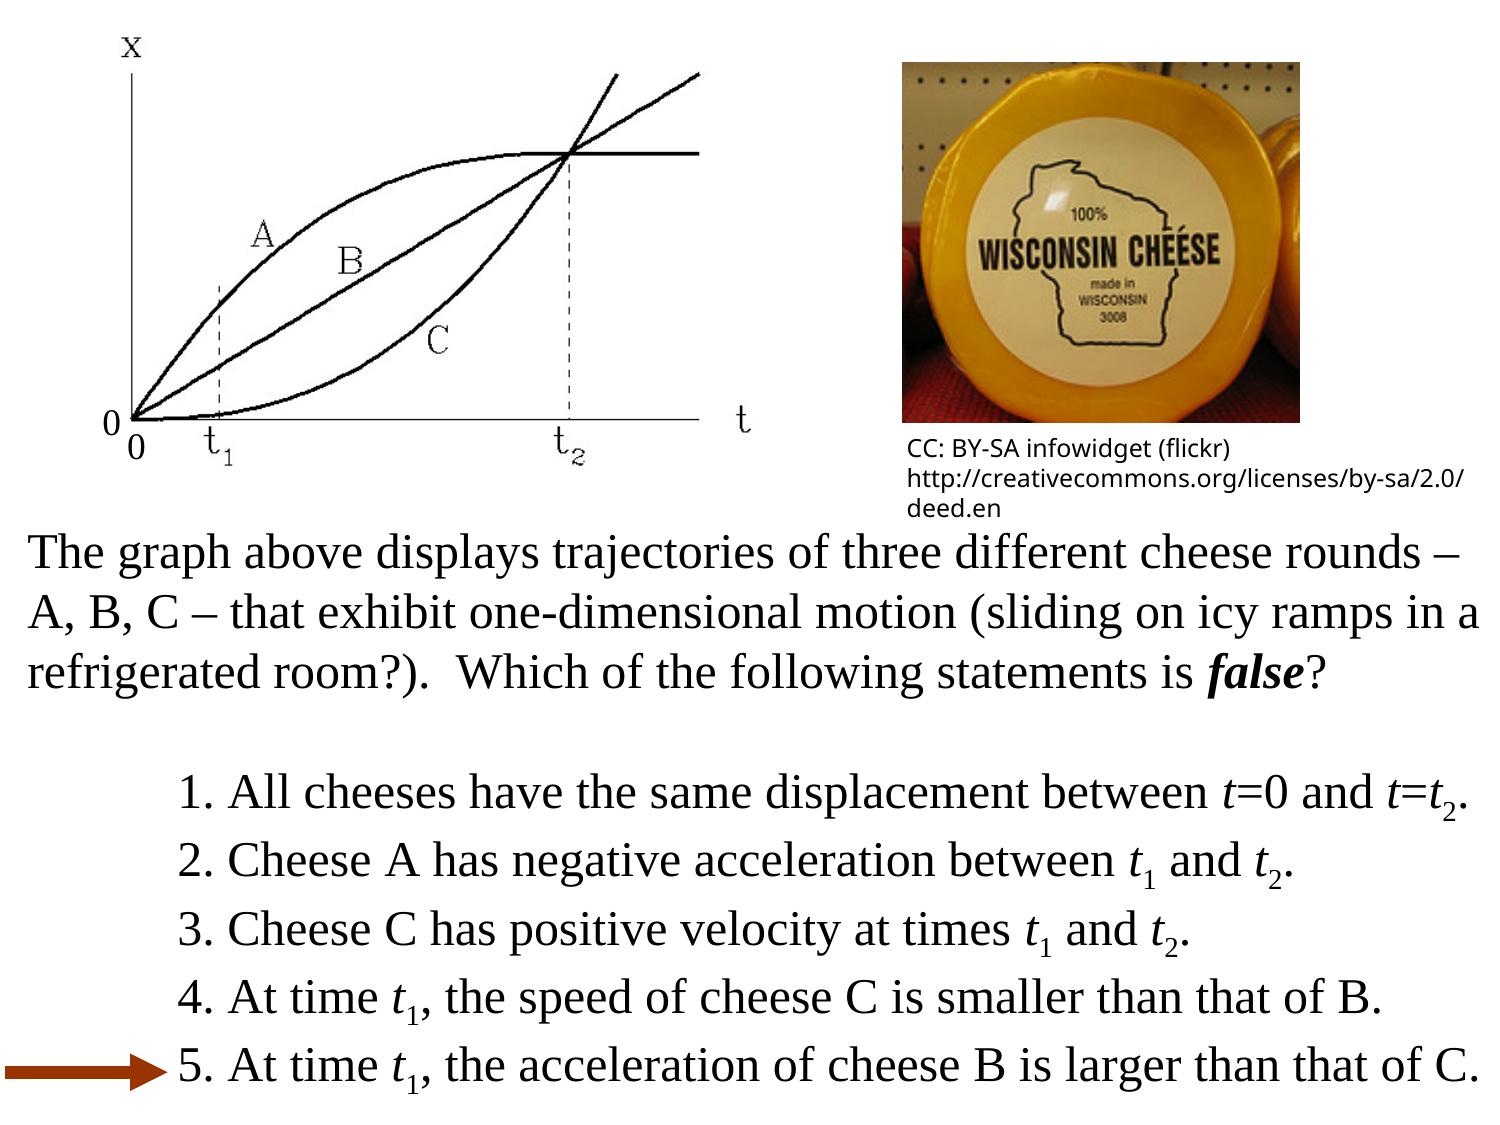

0
0
CC: BY-SA infowidget (flickr)
http://creativecommons.org/licenses/by-sa/2.0/deed.en
The graph above displays trajectories of three different cheese rounds – A, B, C – that exhibit one-dimensional motion (sliding on icy ramps in a refrigerated room?). Which of the following statements is false?
	1. All cheeses have the same displacement between t=0 and t=t2.
	2. Cheese A has negative acceleration between t1 and t2.
	3. Cheese C has positive velocity at times t1 and t2.
	4. At time t1, the speed of cheese C is smaller than that of B.
	5. At time t1, the acceleration of cheese B is larger than that of C.